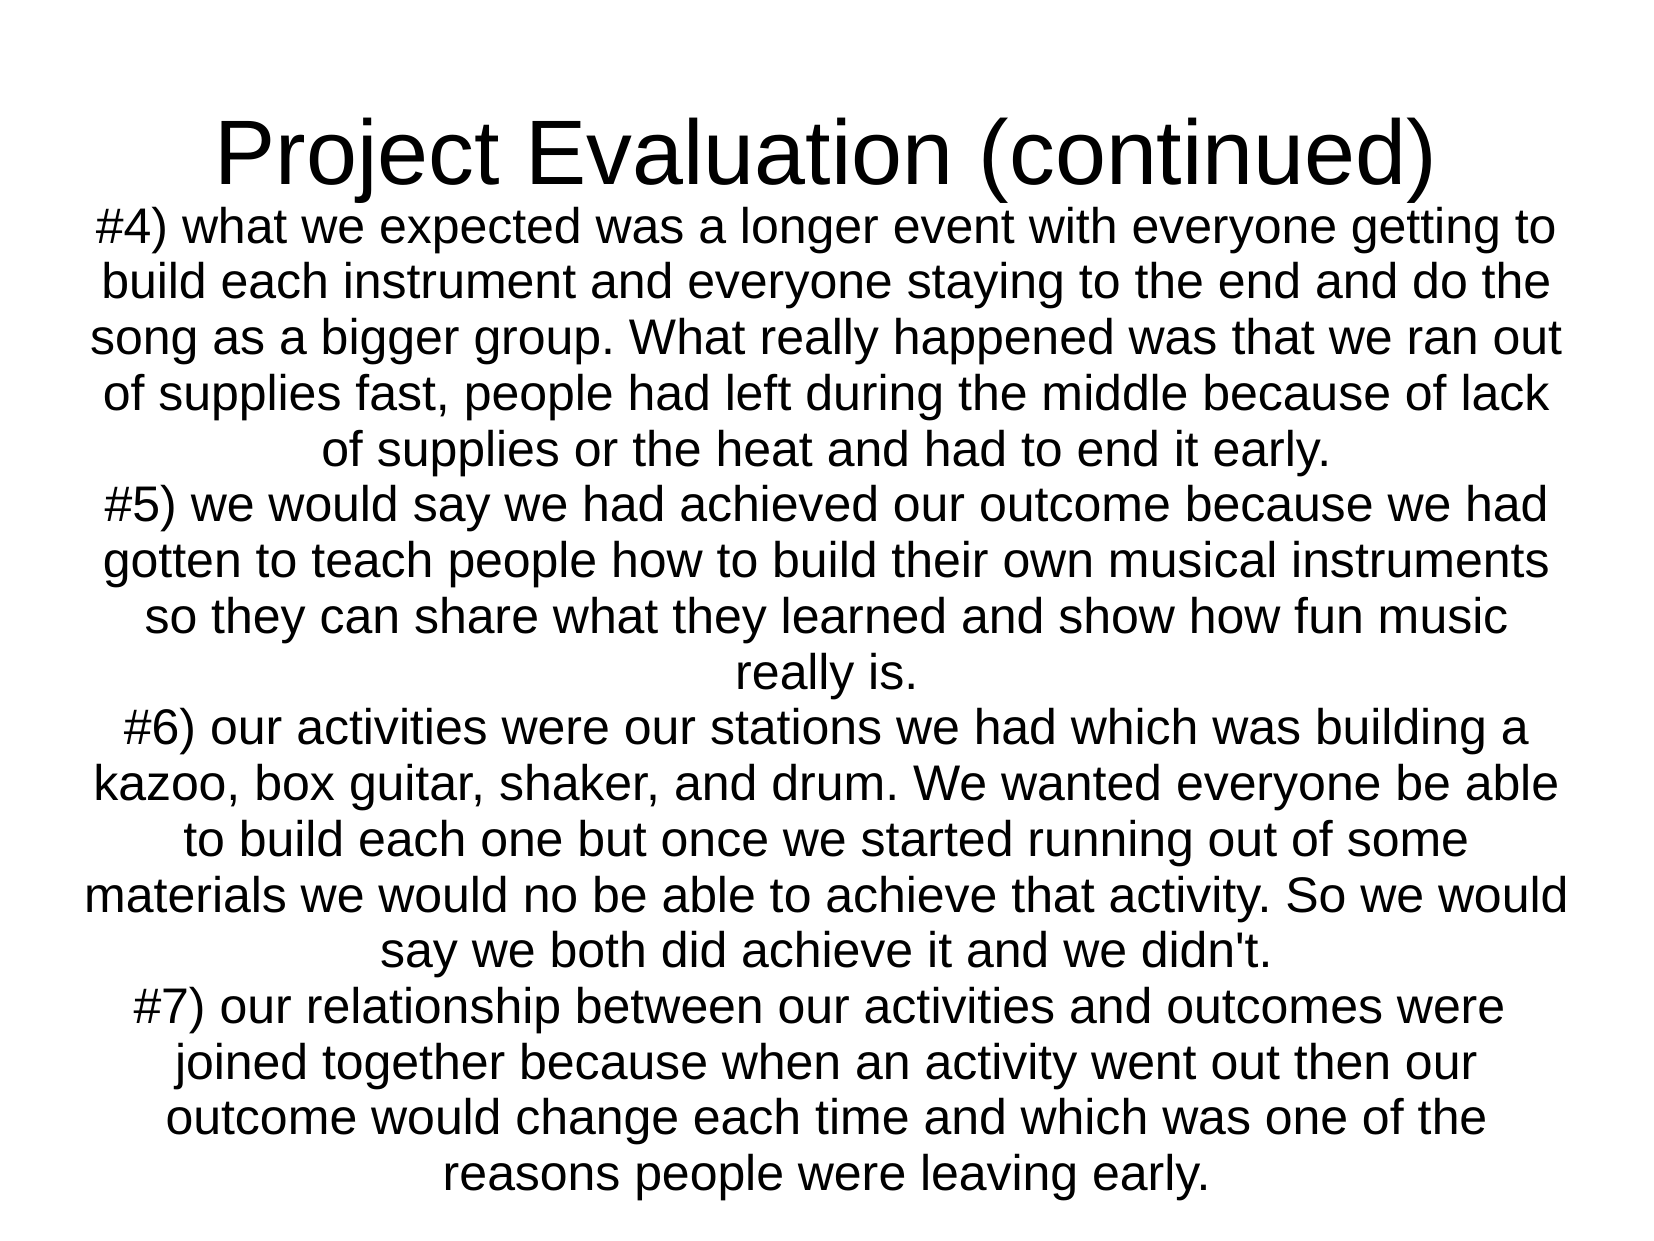

# Project Evaluation (continued)
#4) what we expected was a longer event with everyone getting to build each instrument and everyone staying to the end and do the song as a bigger group. What really happened was that we ran out of supplies fast, people had left during the middle because of lack of supplies or the heat and had to end it early.
#5) we would say we had achieved our outcome because we had gotten to teach people how to build their own musical instruments so they can share what they learned and show how fun music really is.
#6) our activities were our stations we had which was building a kazoo, box guitar, shaker, and drum. We wanted everyone be able to build each one but once we started running out of some materials we would no be able to achieve that activity. So we would say we both did achieve it and we didn't.
#7) our relationship between our activities and outcomes were joined together because when an activity went out then our outcome would change each time and which was one of the reasons people were leaving early.